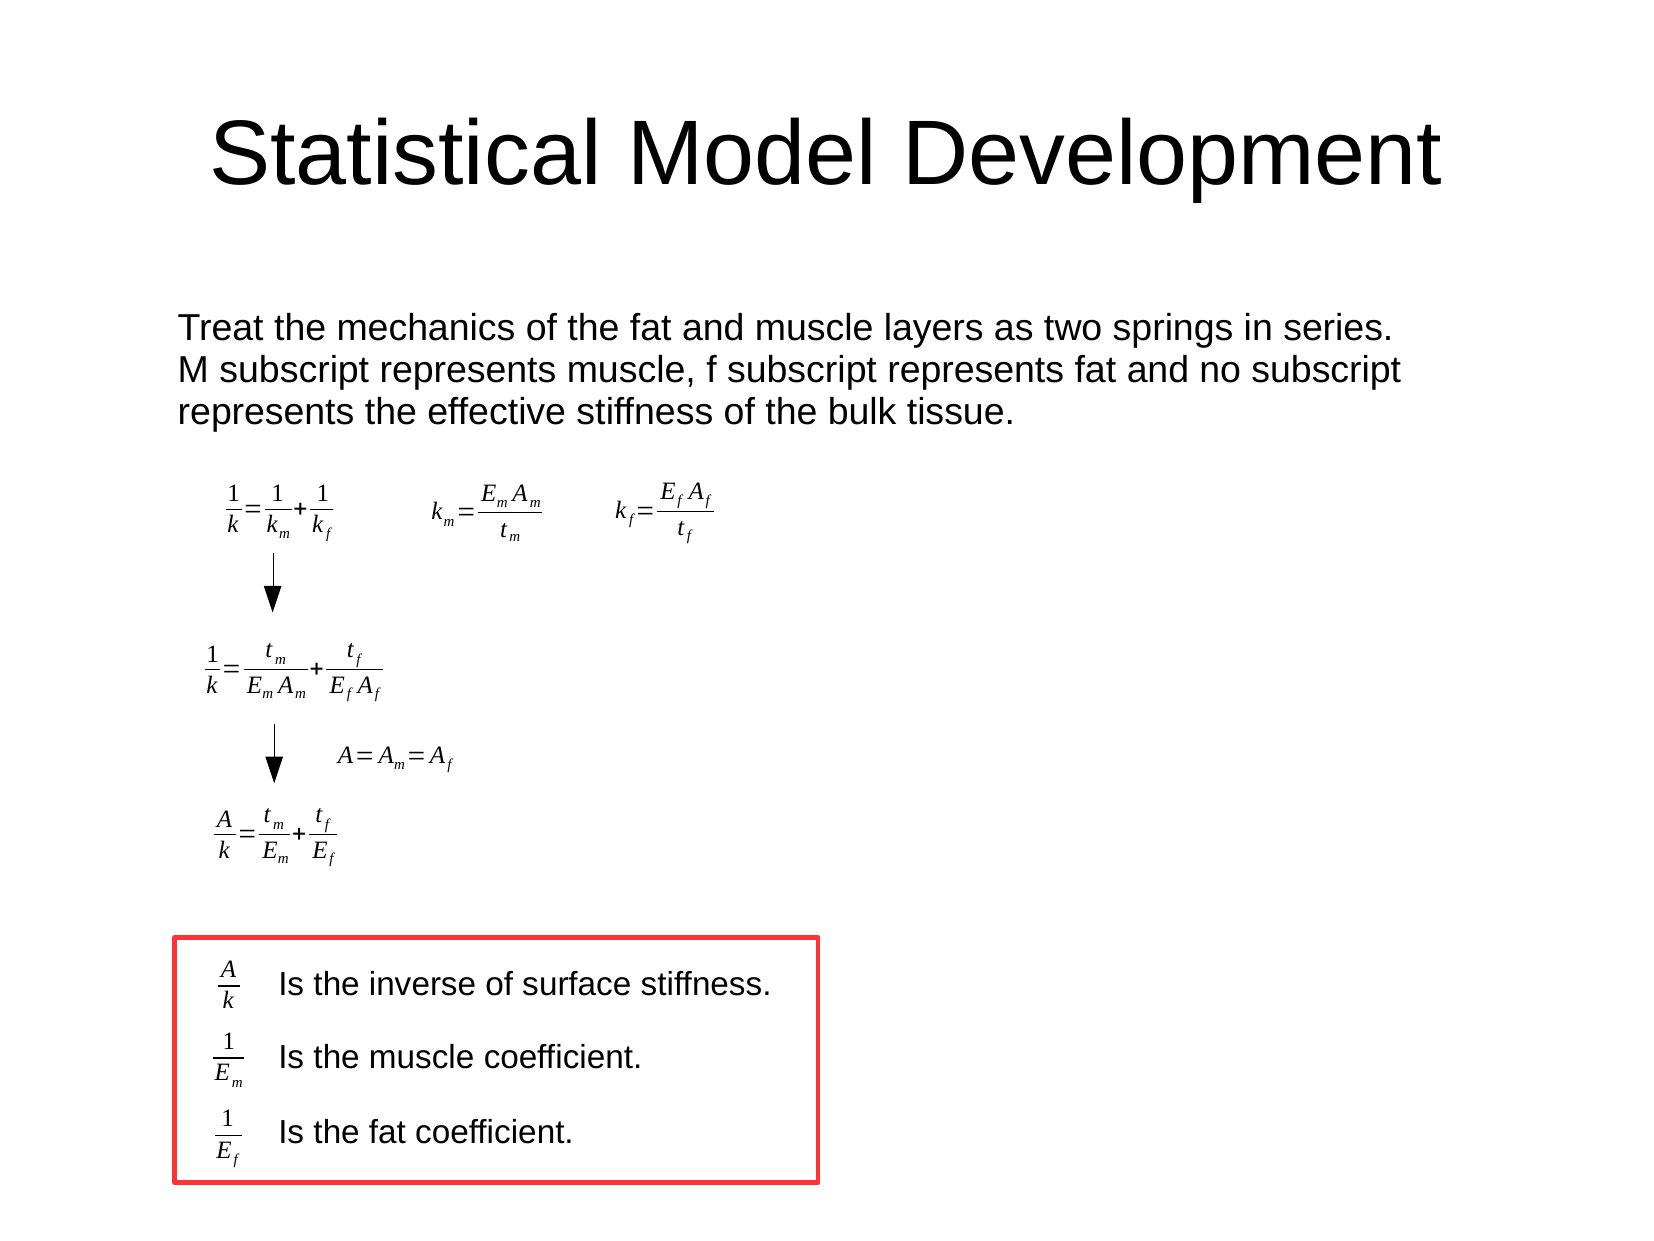

# Statistical Model Development
Treat the mechanics of the fat and muscle layers as two springs in series.
M subscript represents muscle, f subscript represents fat and no subscript represents the effective stiffness of the bulk tissue.
Is the inverse of surface stiffness.
Is the muscle coefficient.
Is the fat coefficient.